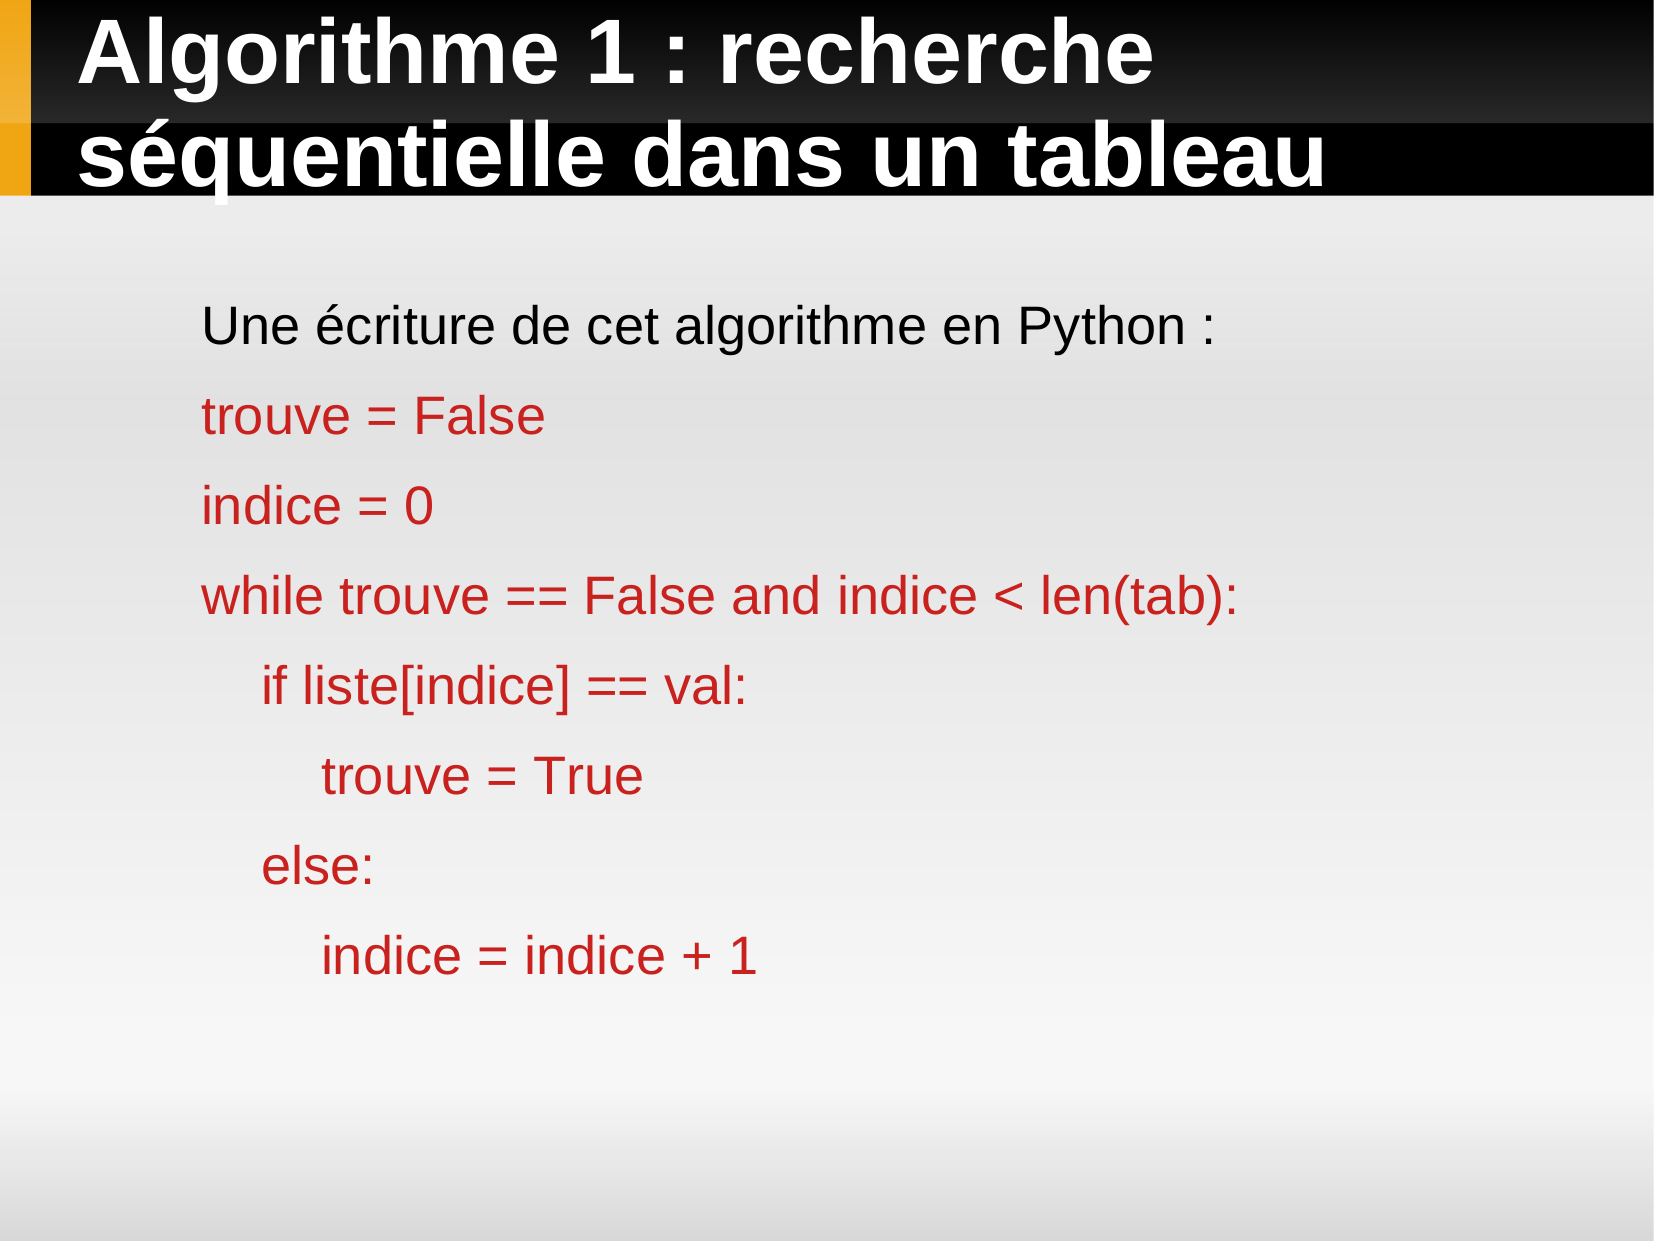

Algorithme 1 : recherche séquentielle dans un tableau
# Une écriture de cet algorithme en Python :
trouve = False
indice = 0
while trouve == False and indice < len(tab):
 if liste[indice] == val:
 trouve = True
 else:
 indice = indice + 1